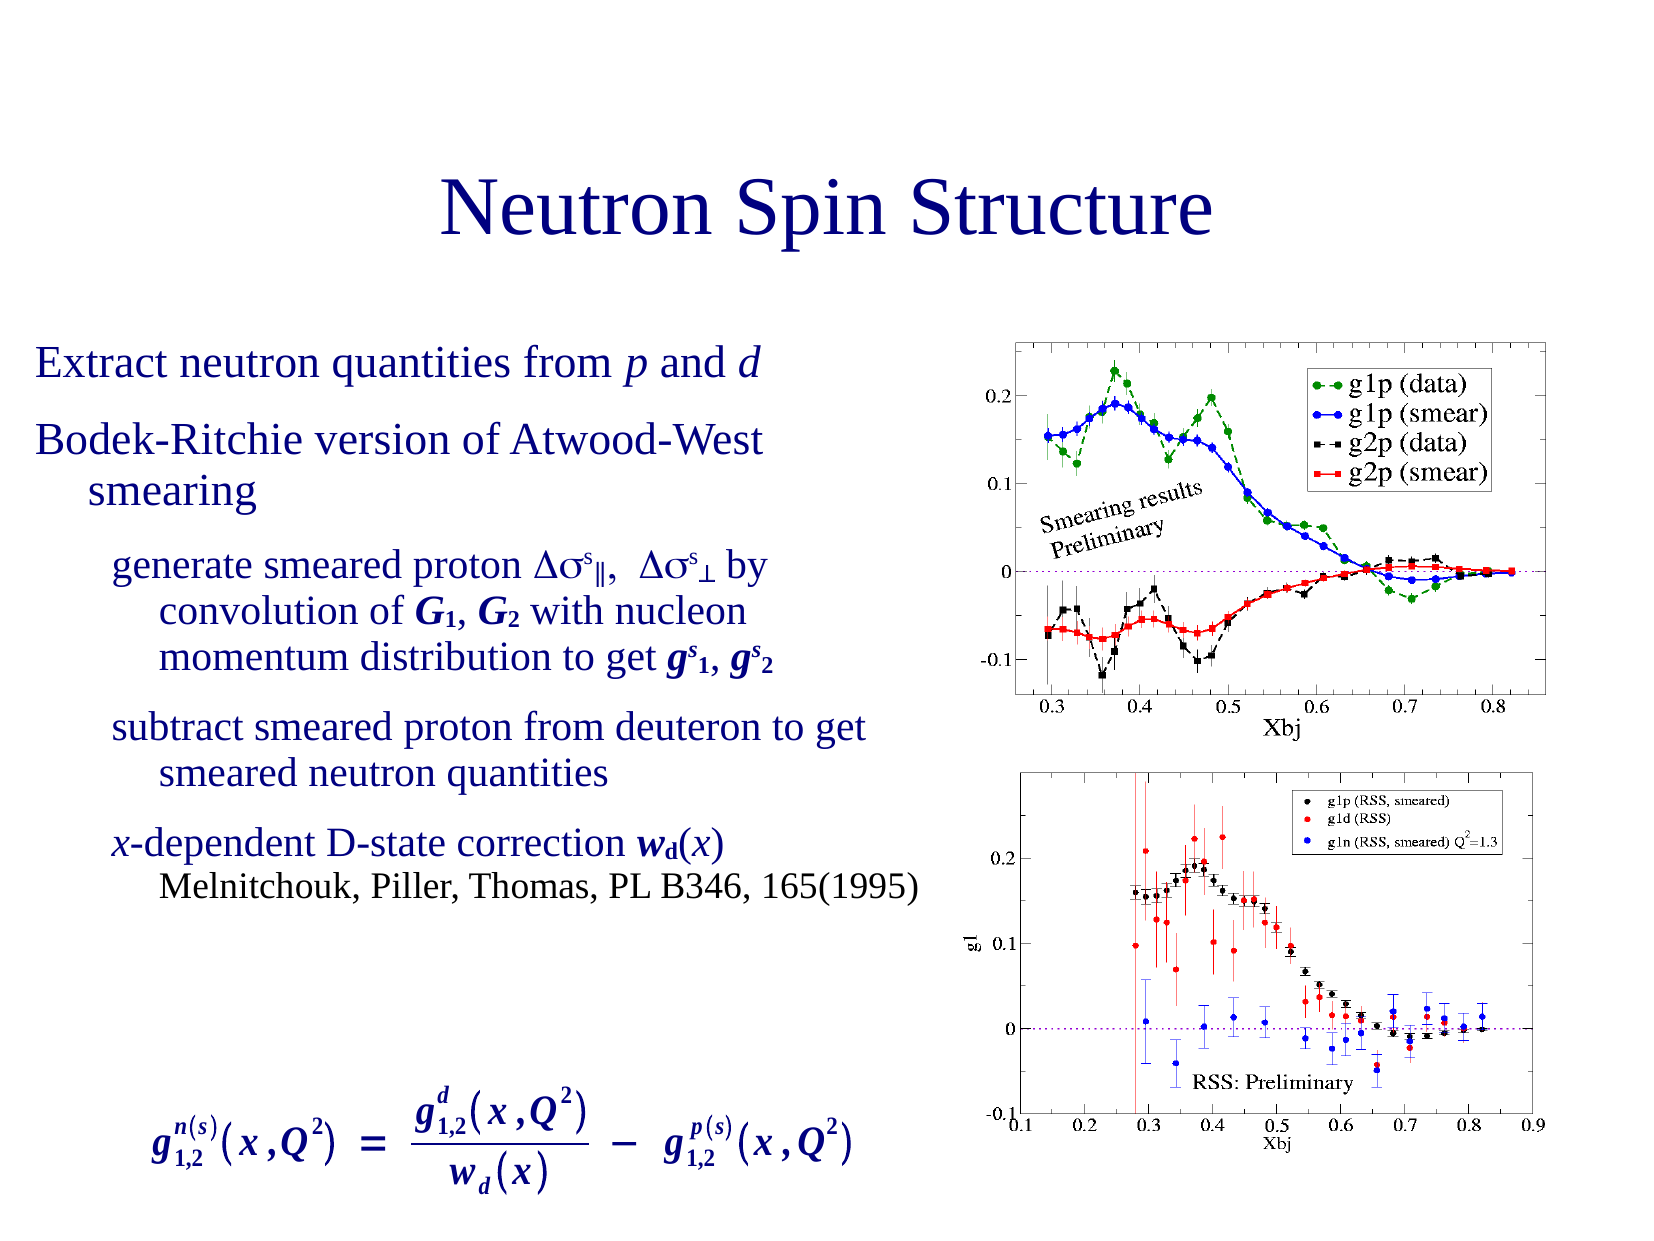

# Neutron Spin Structure
Extract neutron quantities from p and d
Bodek-Ritchie version of Atwood-West smearing
generate smeared proton s∥, s⊥ by convolution of G1, G2 with nucleon momentum distribution to get gs1, gs2
subtract smeared proton from deuteron to get smeared neutron quantities
x-dependent D-state correction wd(x) Melnitchouk, Piller, Thomas, PL B346, 165(1995)